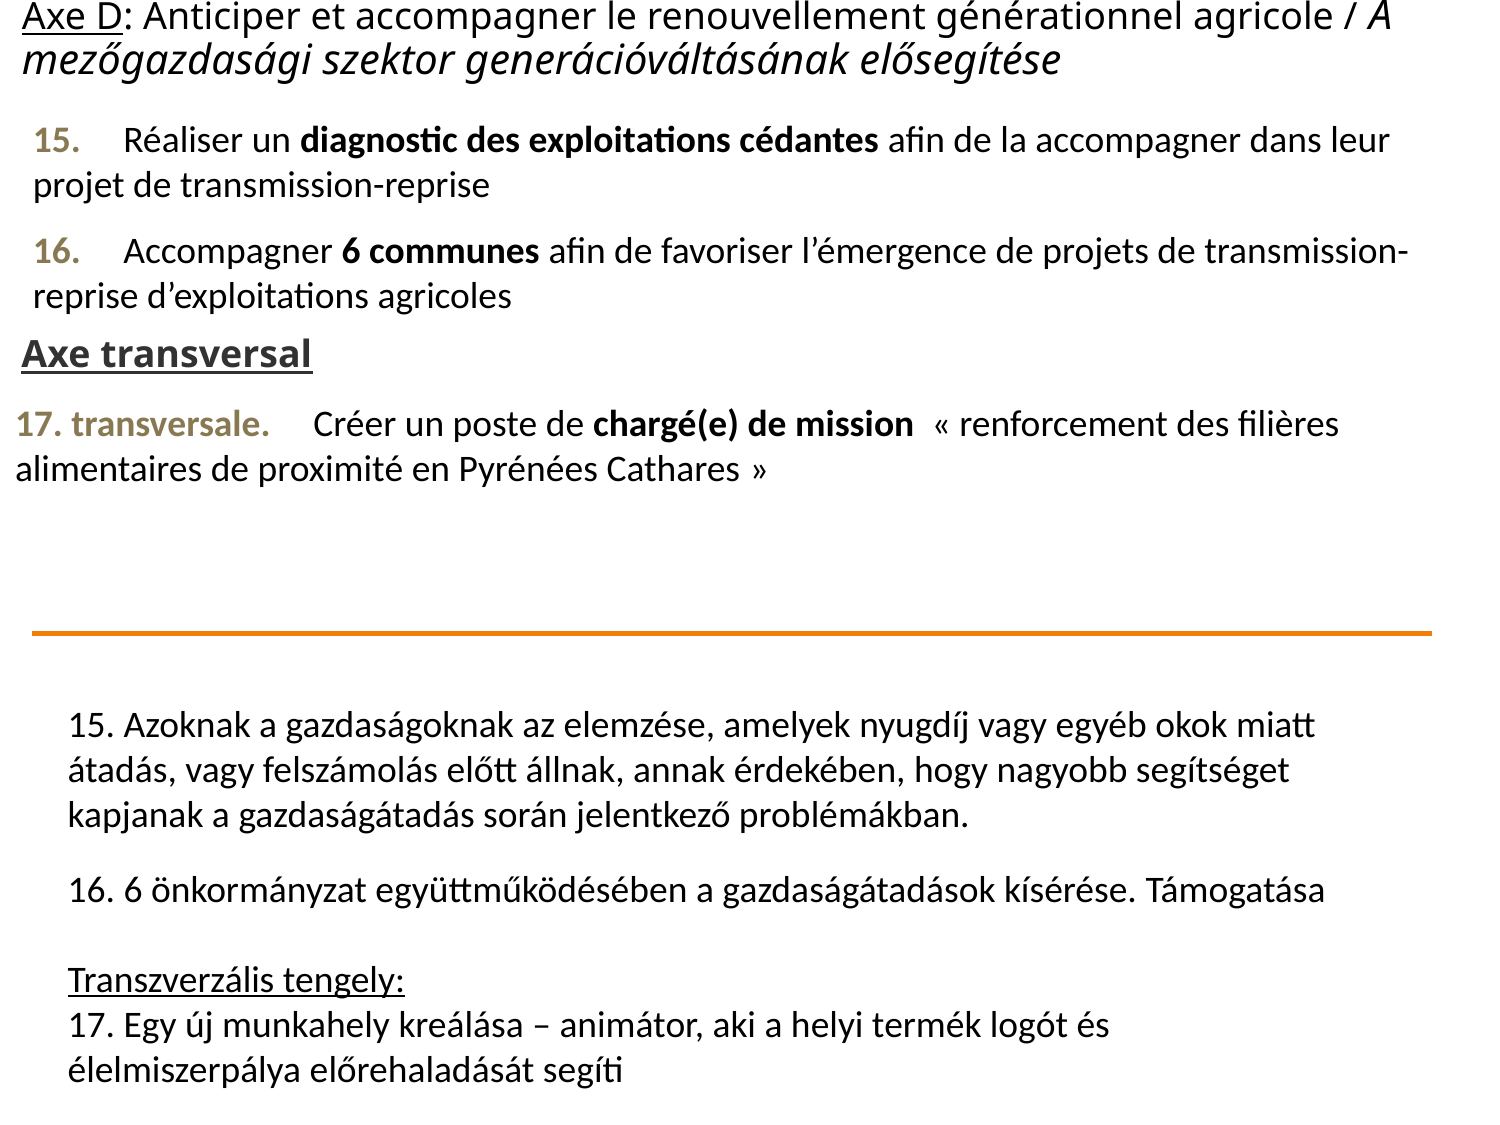

# Axe D: Anticiper et accompagner le renouvellement générationnel agricole / A mezőgazdasági szektor generációváltásának elősegítése
15. Réaliser un diagnostic des exploitations cédantes afin de la accompagner dans leur projet de transmission-reprise
16. Accompagner 6 communes afin de favoriser l’émergence de projets de transmission-reprise d’exploitations agricoles
Axe transversal
17. transversale. Créer un poste de chargé(e) de mission « renforcement des filières alimentaires de proximité en Pyrénées Cathares »
15. Azoknak a gazdaságoknak az elemzése, amelyek nyugdíj vagy egyéb okok miatt átadás, vagy felszámolás előtt állnak, annak érdekében, hogy nagyobb segítséget kapjanak a gazdaságátadás során jelentkező problémákban.
16. 6 önkormányzat együttműködésében a gazdaságátadások kísérése. Támogatása
Transzverzális tengely:
17. Egy új munkahely kreálása – animátor, aki a helyi termék logót és élelmiszerpálya előrehaladását segíti